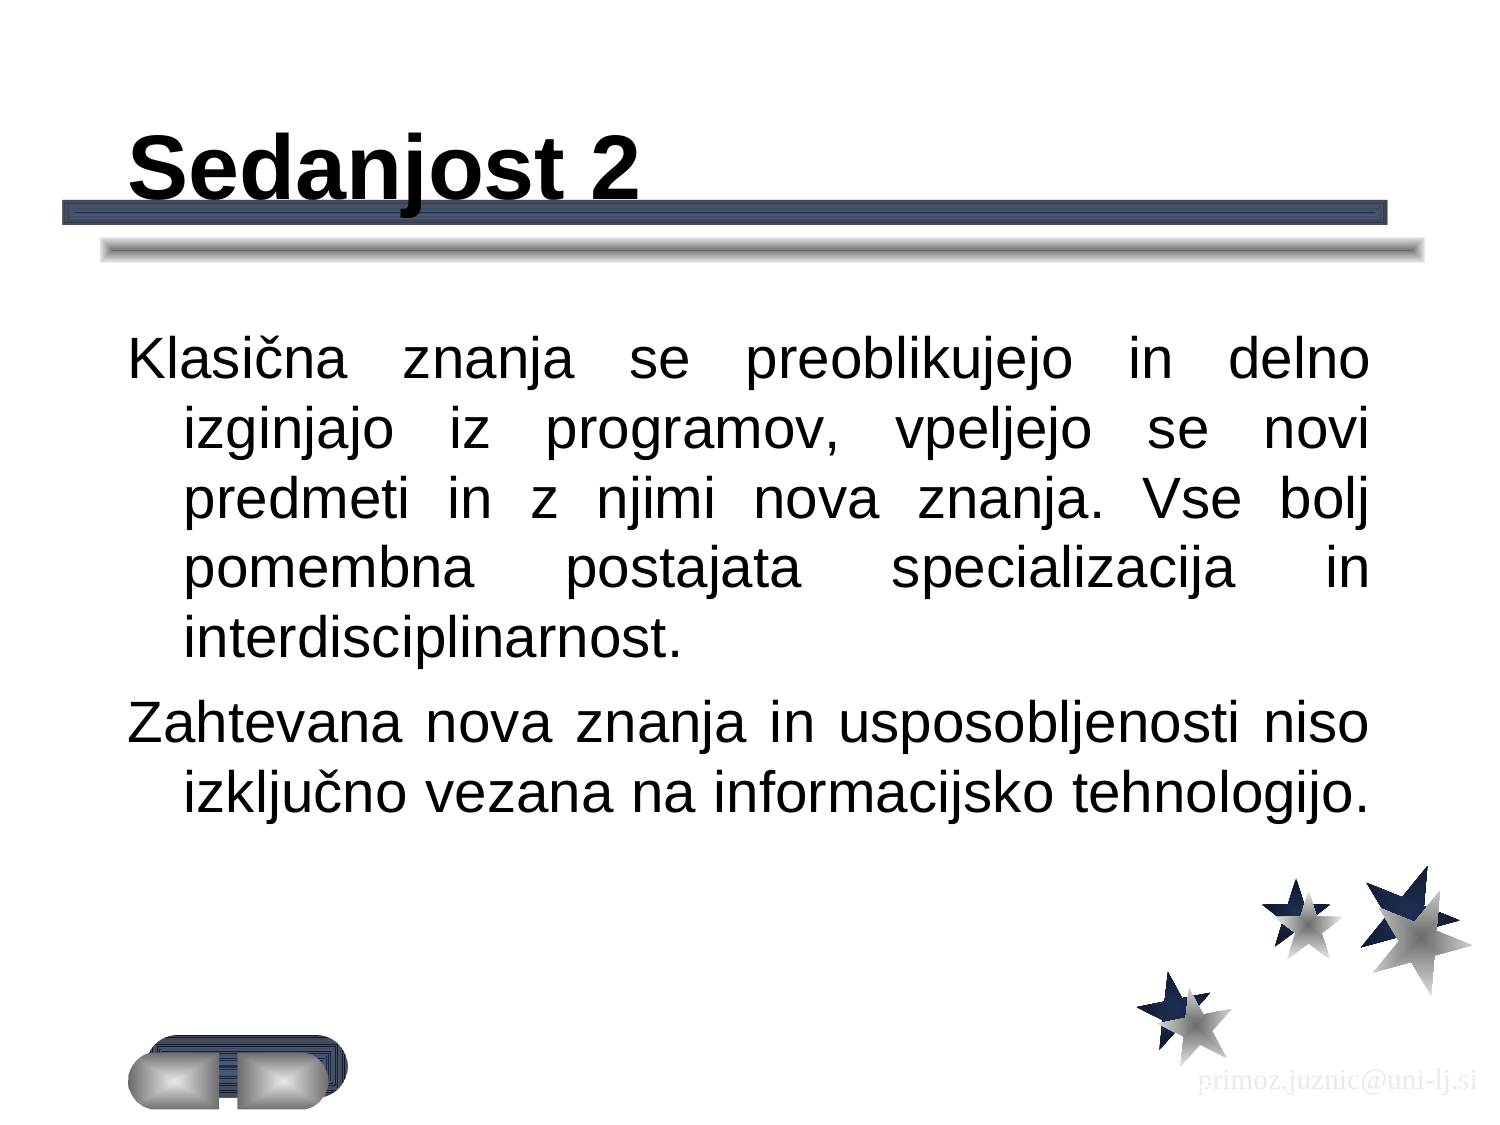

# Sedanjost 2
Klasična znanja se preoblikujejo in delno izginjajo iz programov, vpeljejo se novi predmeti in z njimi nova znanja. Vse bolj pomembna postajata specializacija in interdisciplinarnost.
Zahtevana nova znanja in usposobljenosti niso izključno vezana na informacijsko tehnologijo.
Primoz Juznic, BINK, FF, Univerza v Ljubljani